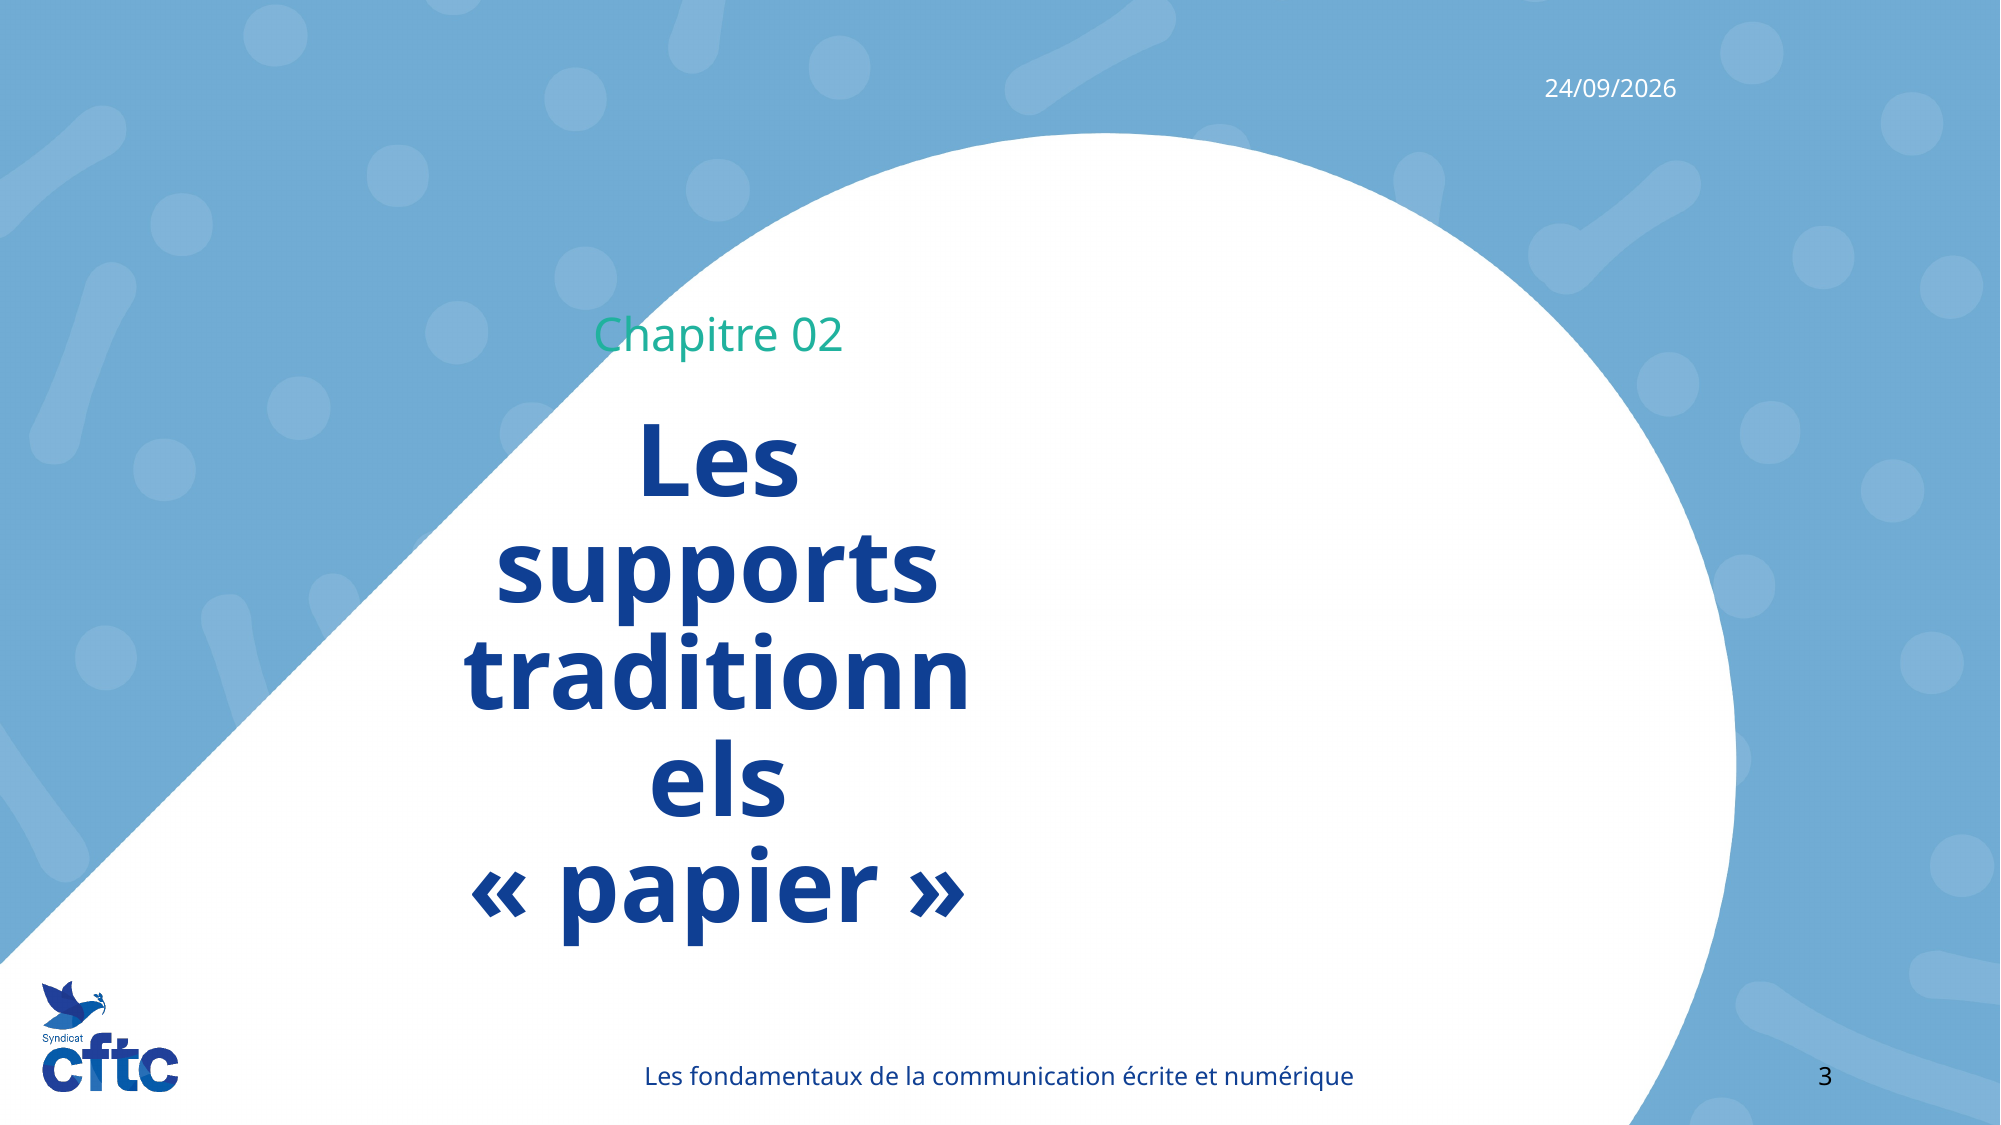

# Chapitre 02
Les supports
traditionnels
« papier »
Les fondamentaux de la communication écrite et numérique